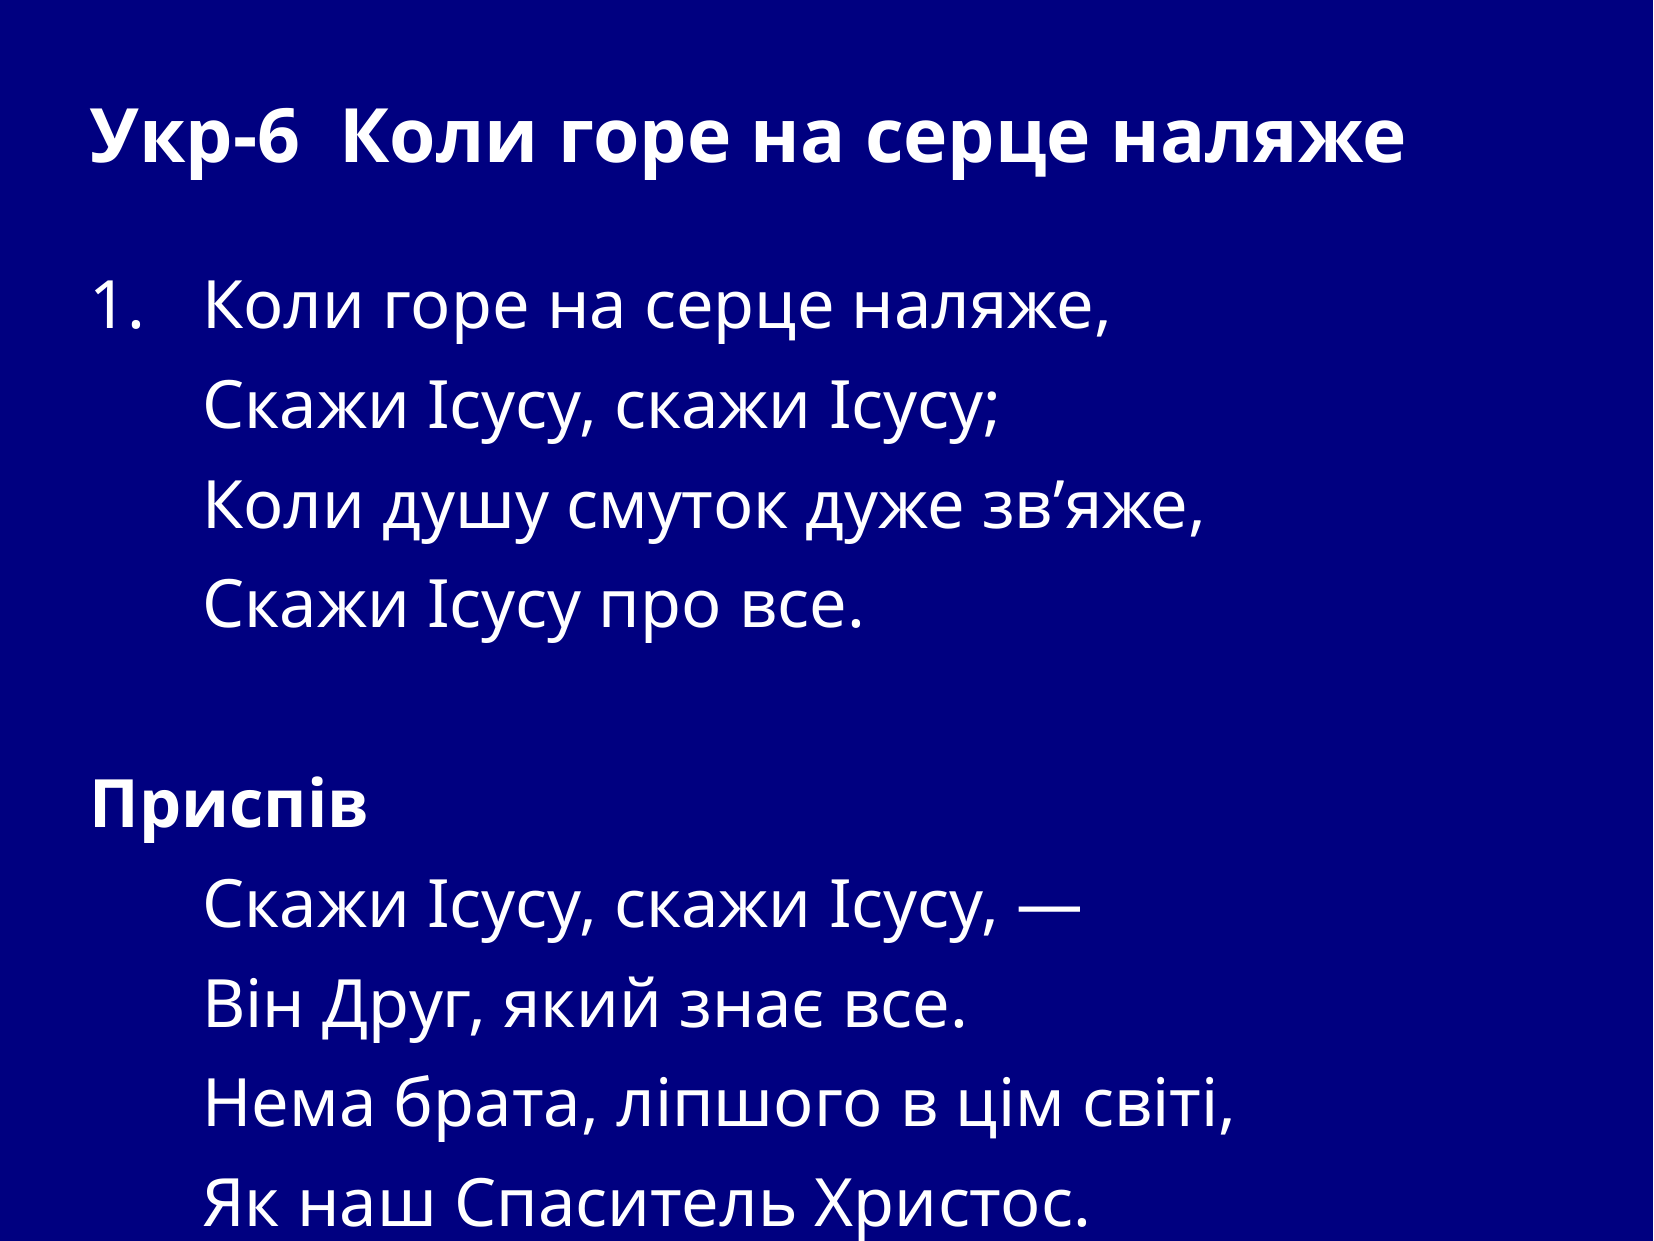

Укр-6 Коли горе на серце наляже
1.	Коли горе на серце наляже,
	Скажи Ісусу, скажи Ісусу;
	Коли душу смуток дуже зв’яже,
	Скажи Ісусу про все.
Приспів
	Скажи Ісусу, скажи Ісусу, ―
	Він Друг, який знає все.
	Нема брата, ліпшого в цім світі,
	Як наш Спаситель Христос.